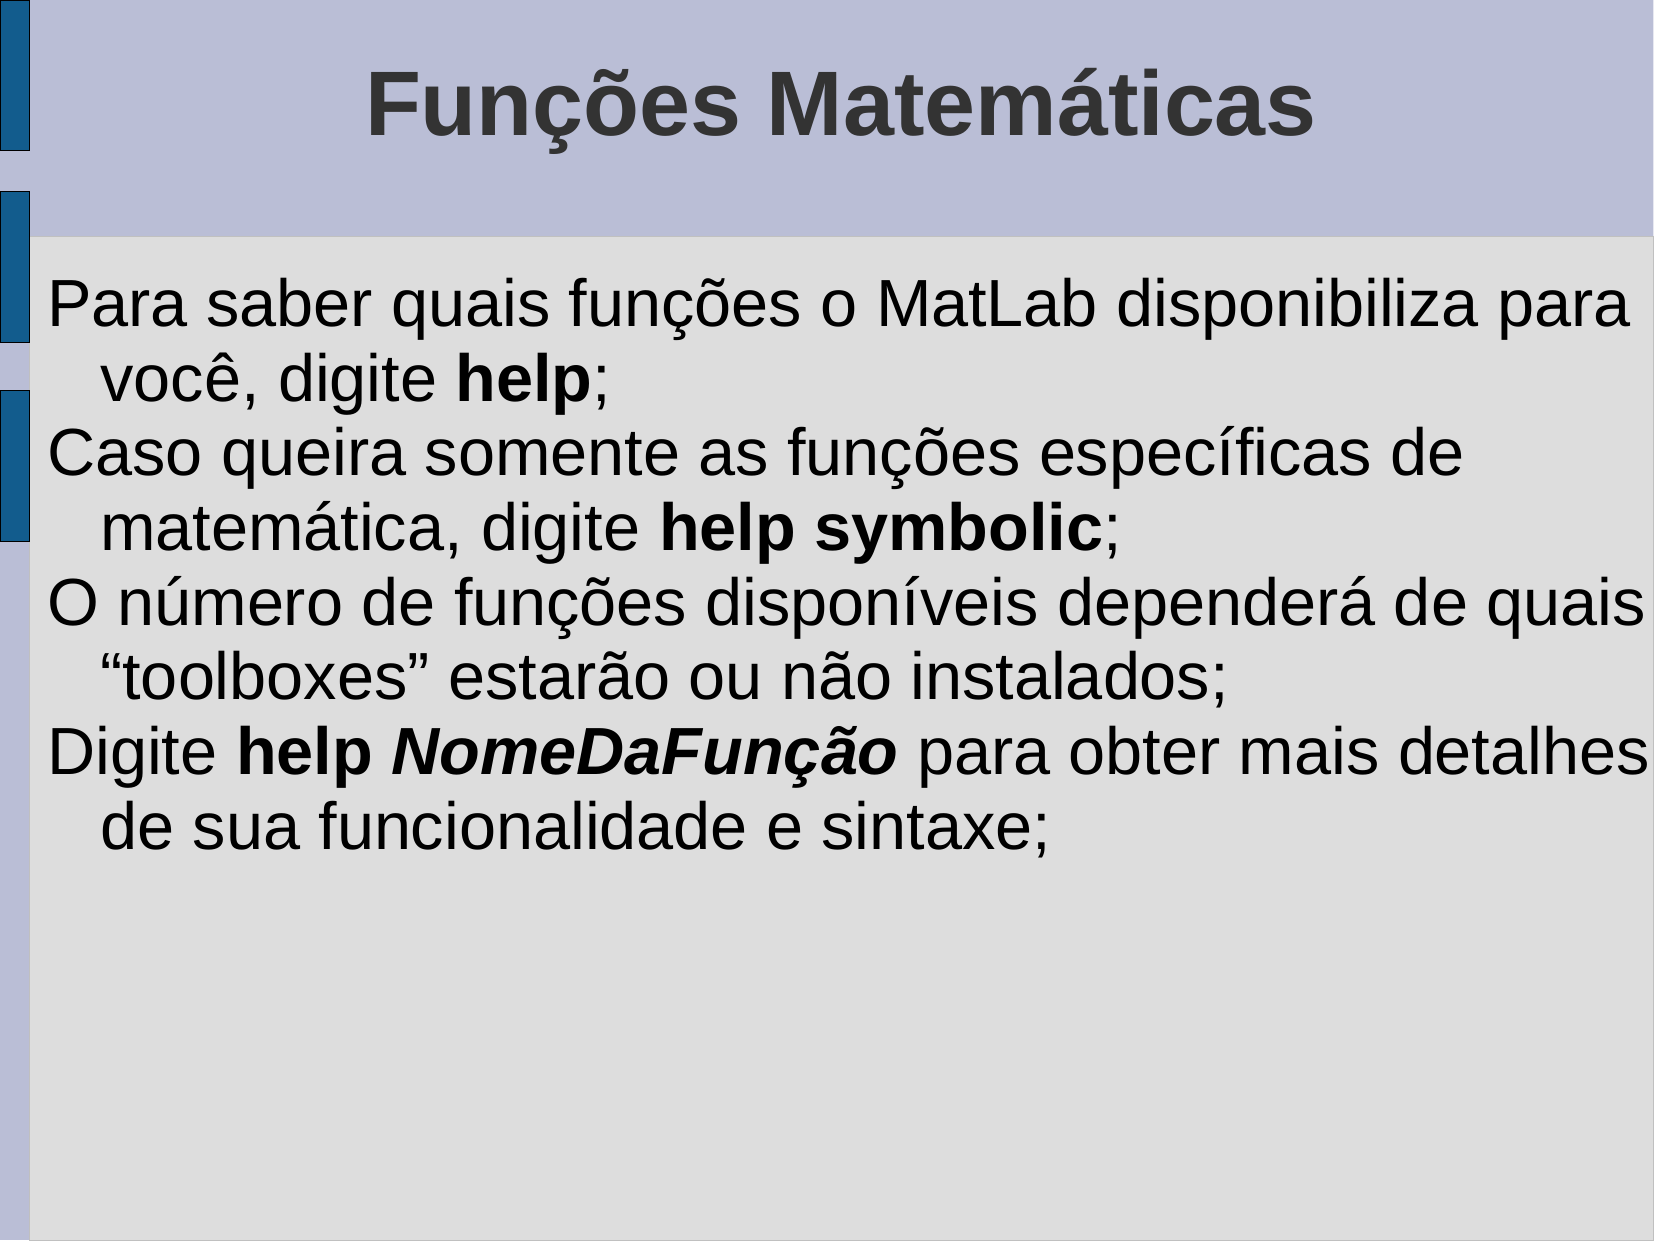

# Funções Matemáticas
Para saber quais funções o MatLab disponibiliza para você, digite help;
Caso queira somente as funções específicas de matemática, digite help symbolic;
O número de funções disponíveis dependerá de quais “toolboxes” estarão ou não instalados;
Digite help NomeDaFunção para obter mais detalhes de sua funcionalidade e sintaxe;